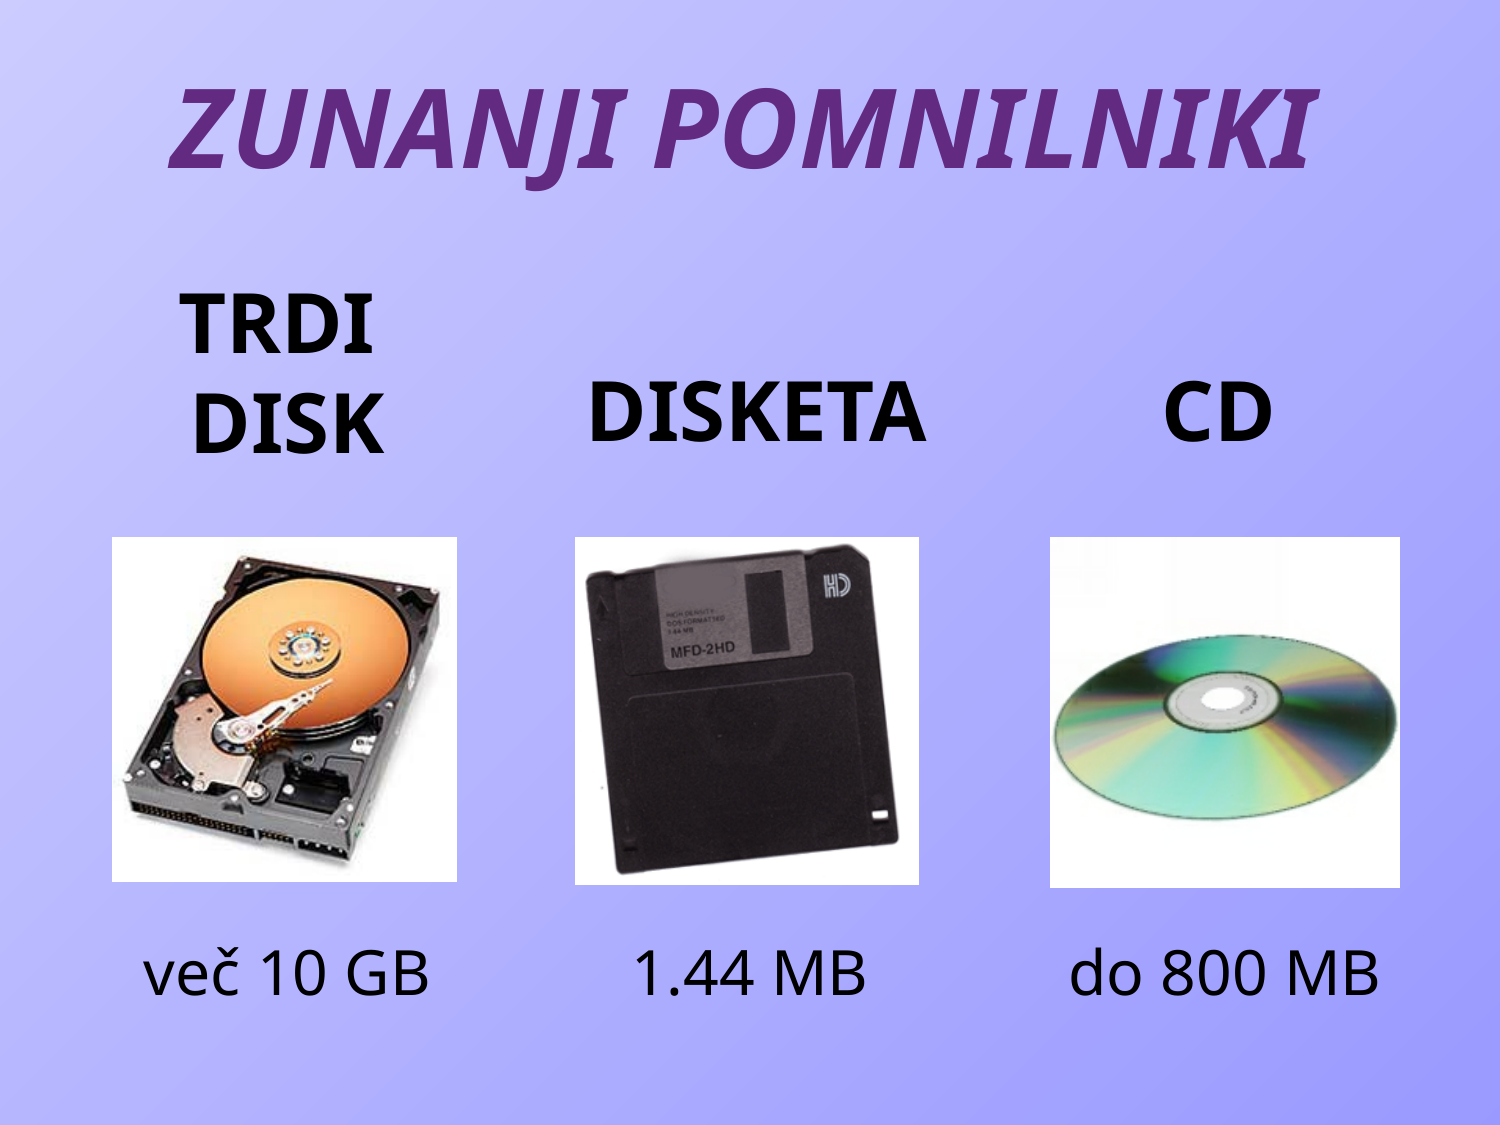

ZUNANJI POMNILNIKI
TRDI DISK
DISKETA
CD
več 10 GB
1.44 MB
do 800 MB